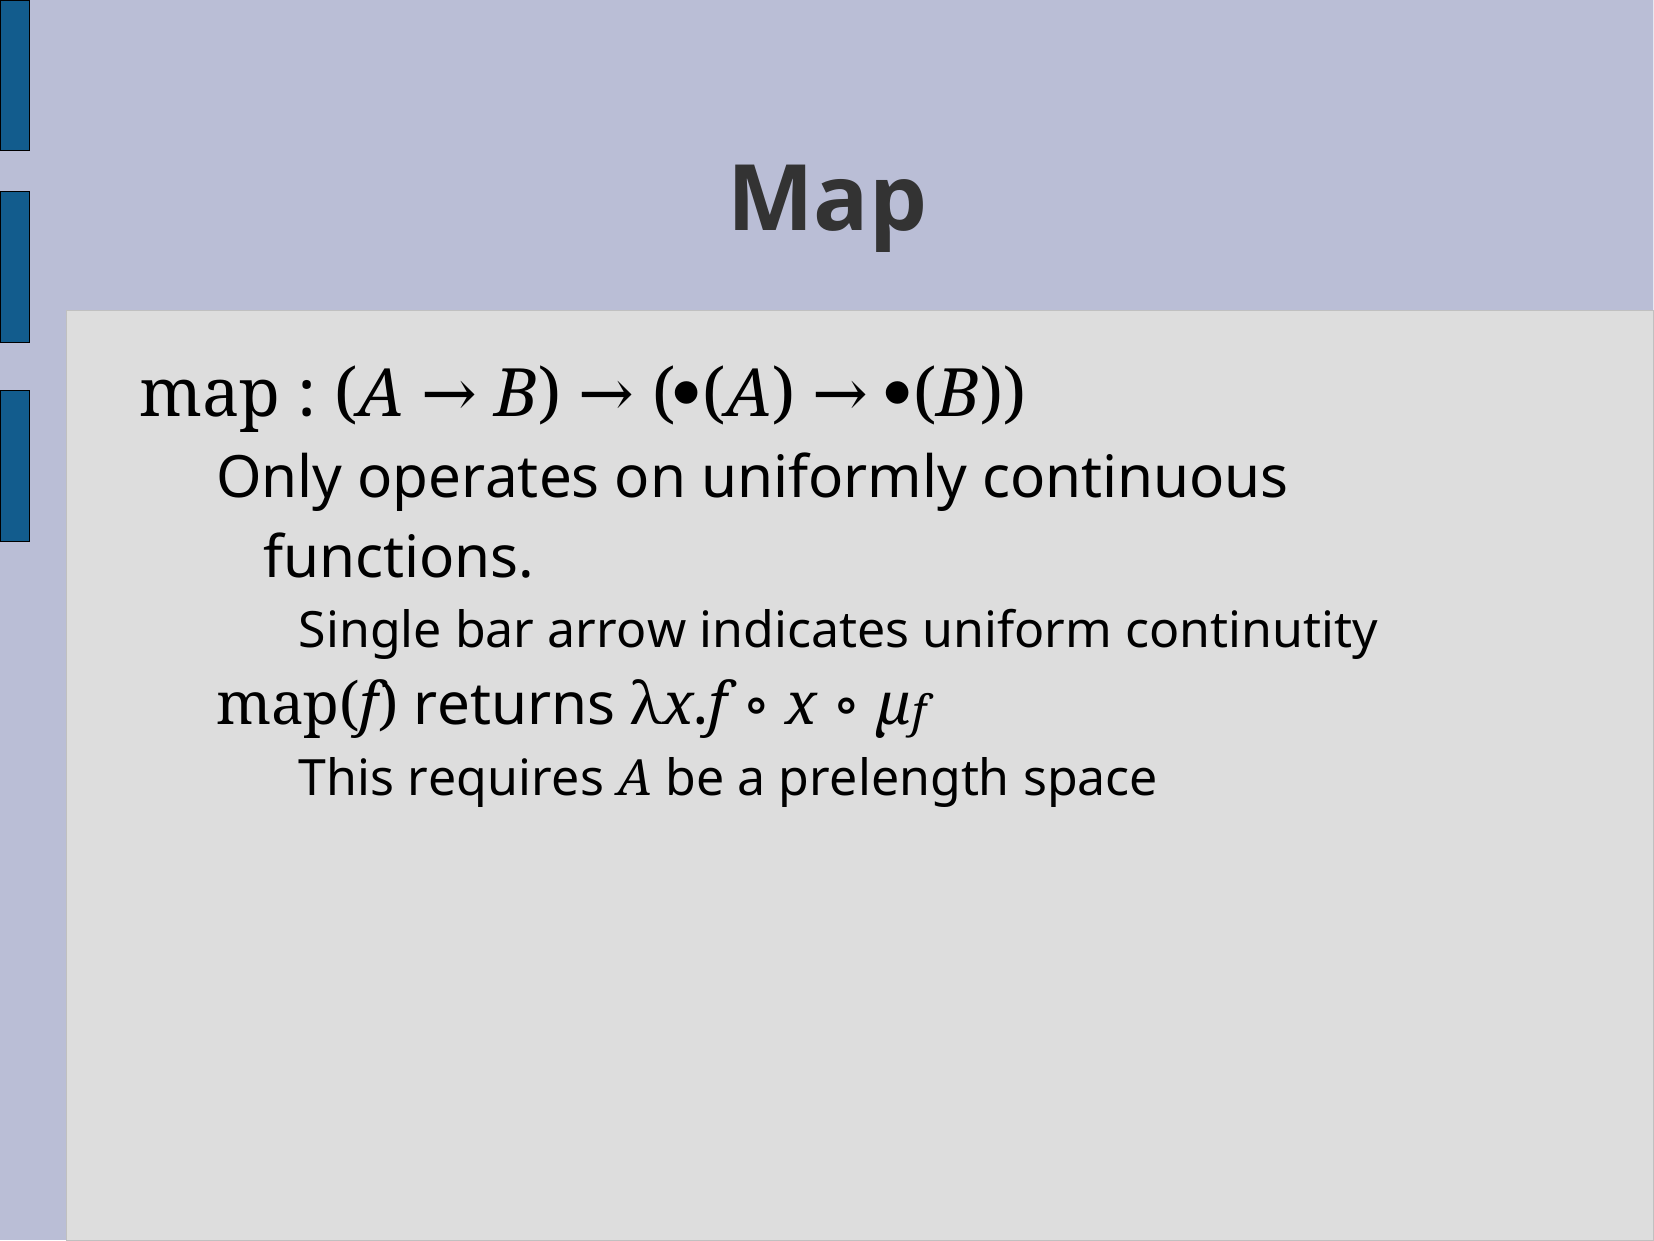

# Map
map : (A → B) → ((A) → (B))
Only operates on uniformly continuous functions.
Single bar arrow indicates uniform continutity
map(f) returns λx.f ∘ x ∘ μf
This requires A be a prelength space